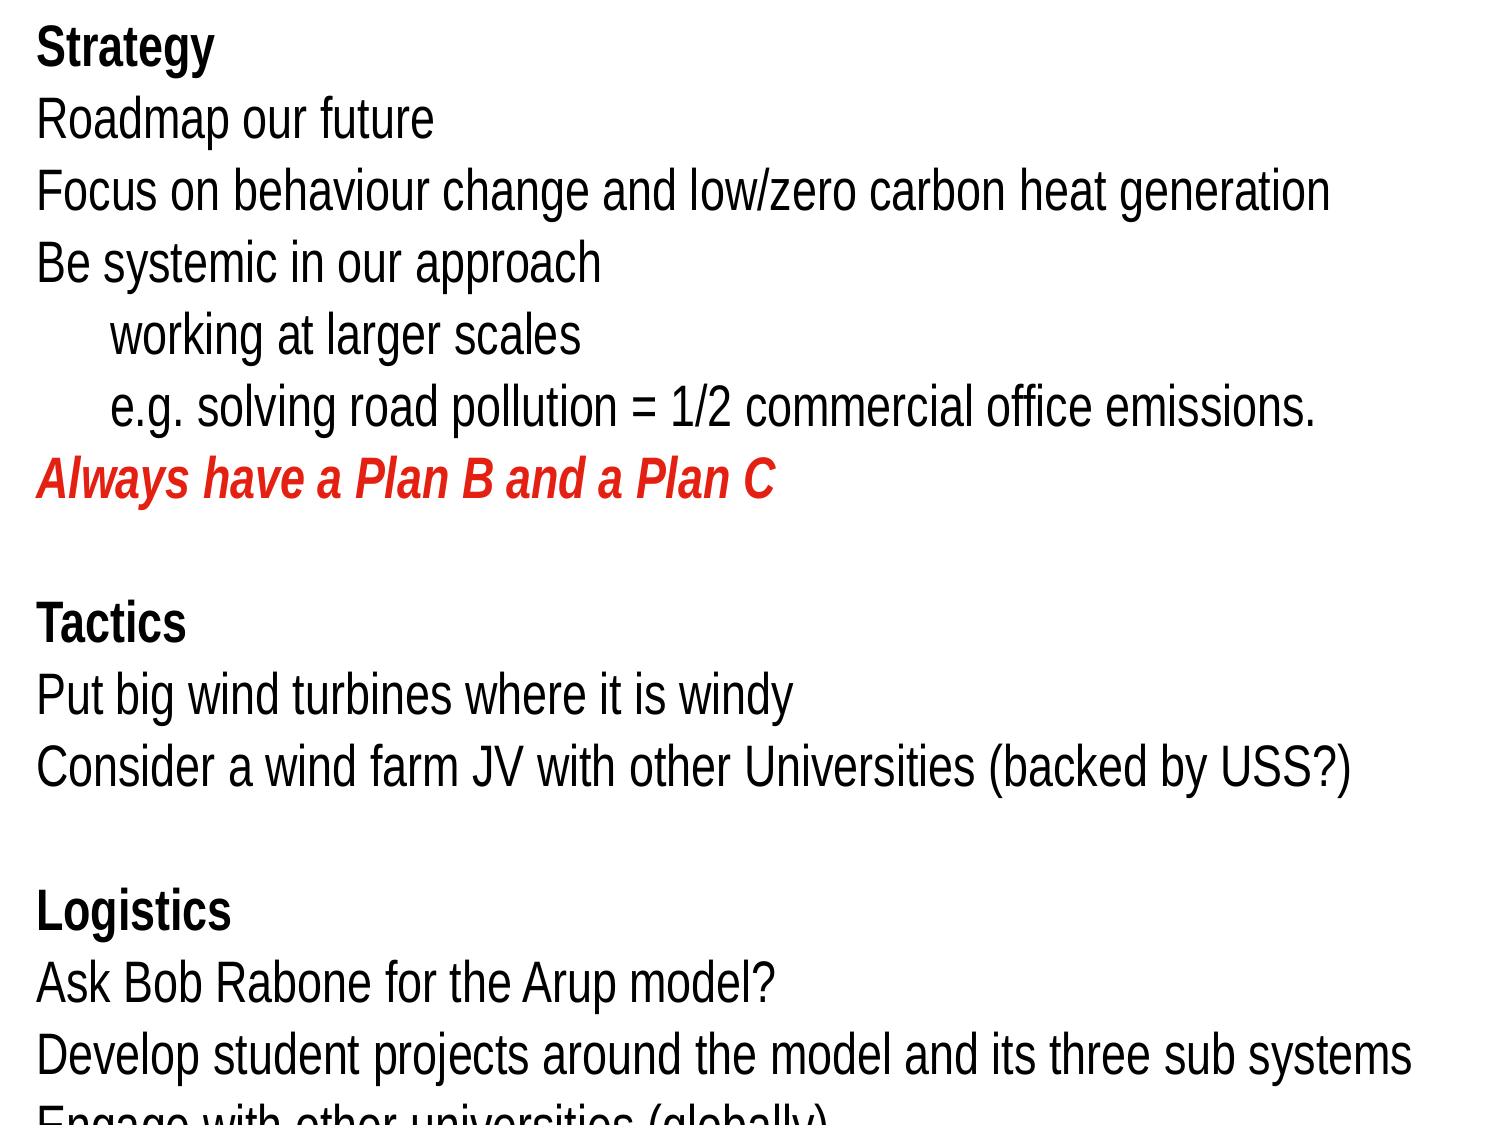

Strategy
Roadmap our future
Focus on behaviour change and low/zero carbon heat generation
Be systemic in our approach
	working at larger scales
	e.g. solving road pollution = 1/2 commercial office emissions.
Always have a Plan B and a Plan C
Tactics
Put big wind turbines where it is windy
Consider a wind farm JV with other Universities (backed by USS?)
Logistics
Ask Bob Rabone for the Arup model?
Develop student projects around the model and its three sub systems
Engage with other universities (globally)